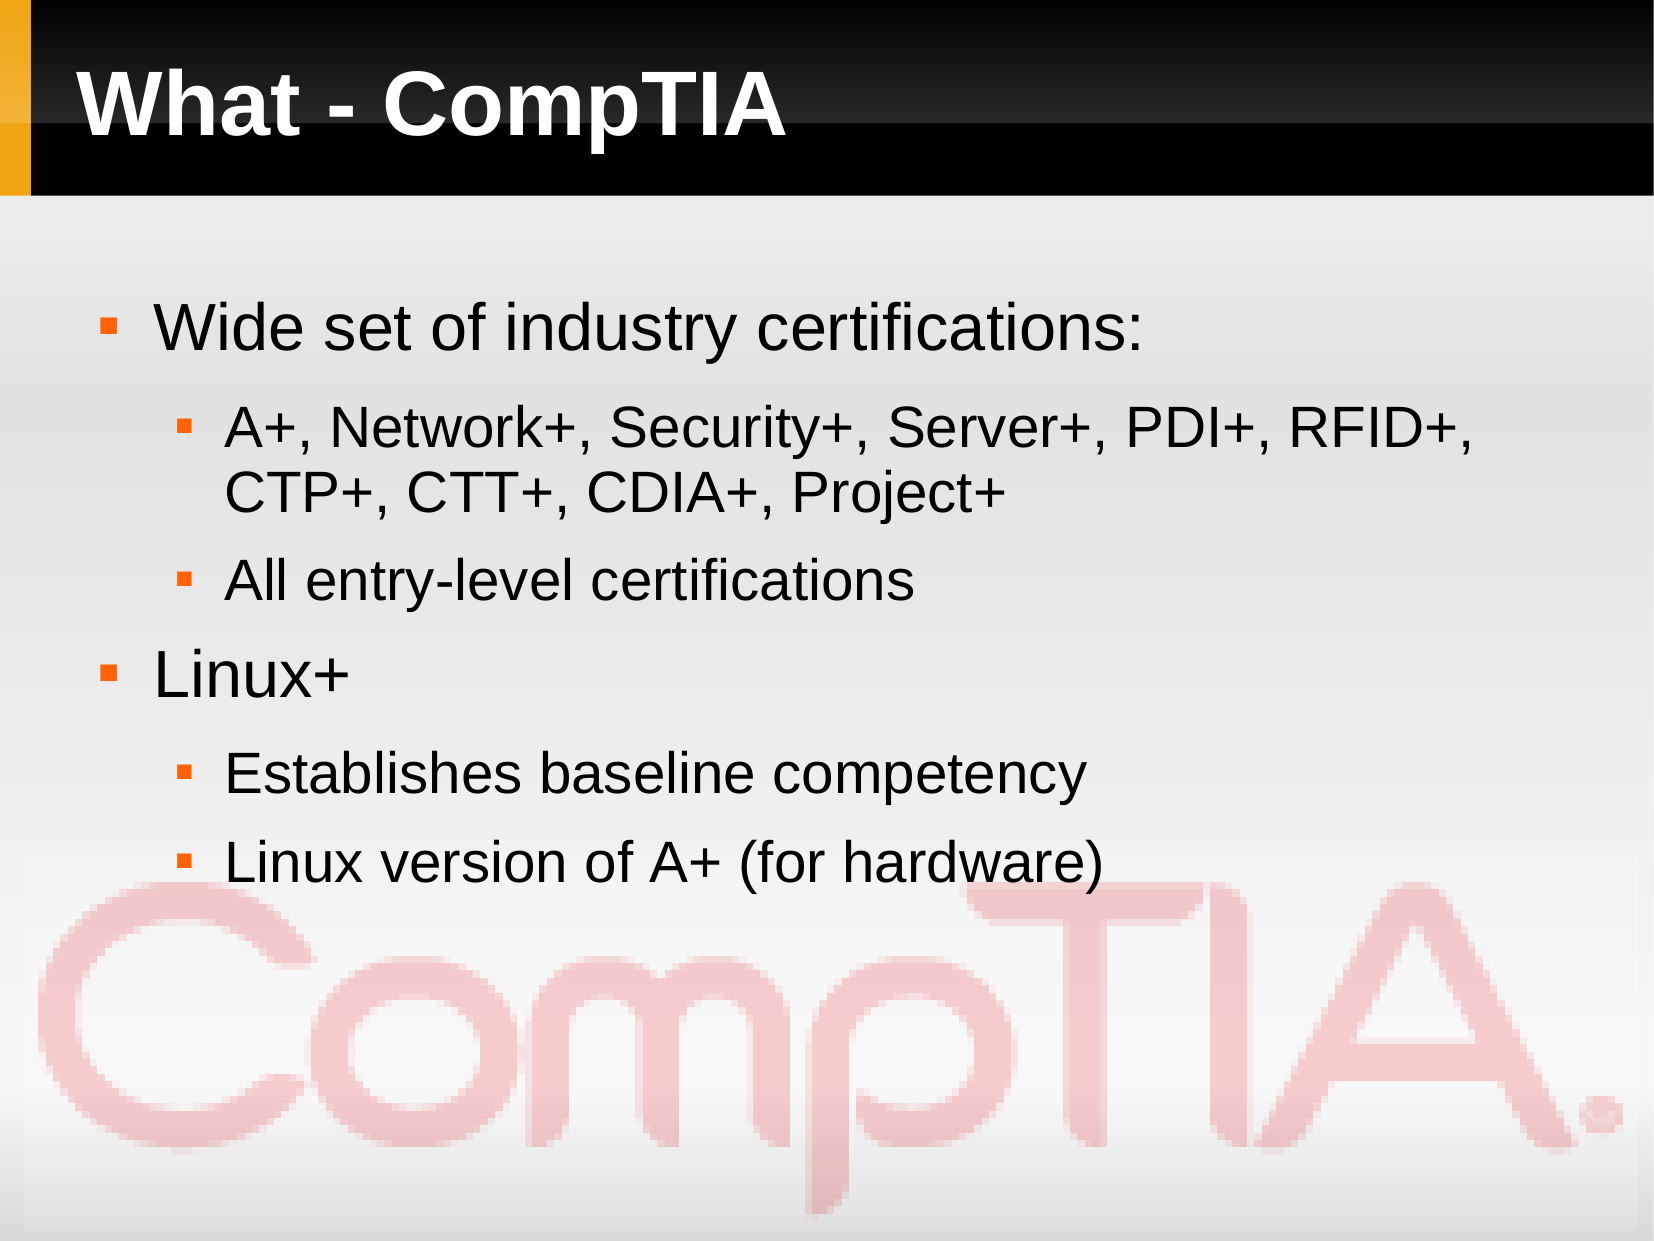

# What - CompTIA
Wide set of industry certifications:
A+, Network+, Security+, Server+, PDI+, RFID+, CTP+, CTT+, CDIA+, Project+
All entry-level certifications
Linux+
Establishes baseline competency
Linux version of A+ (for hardware)